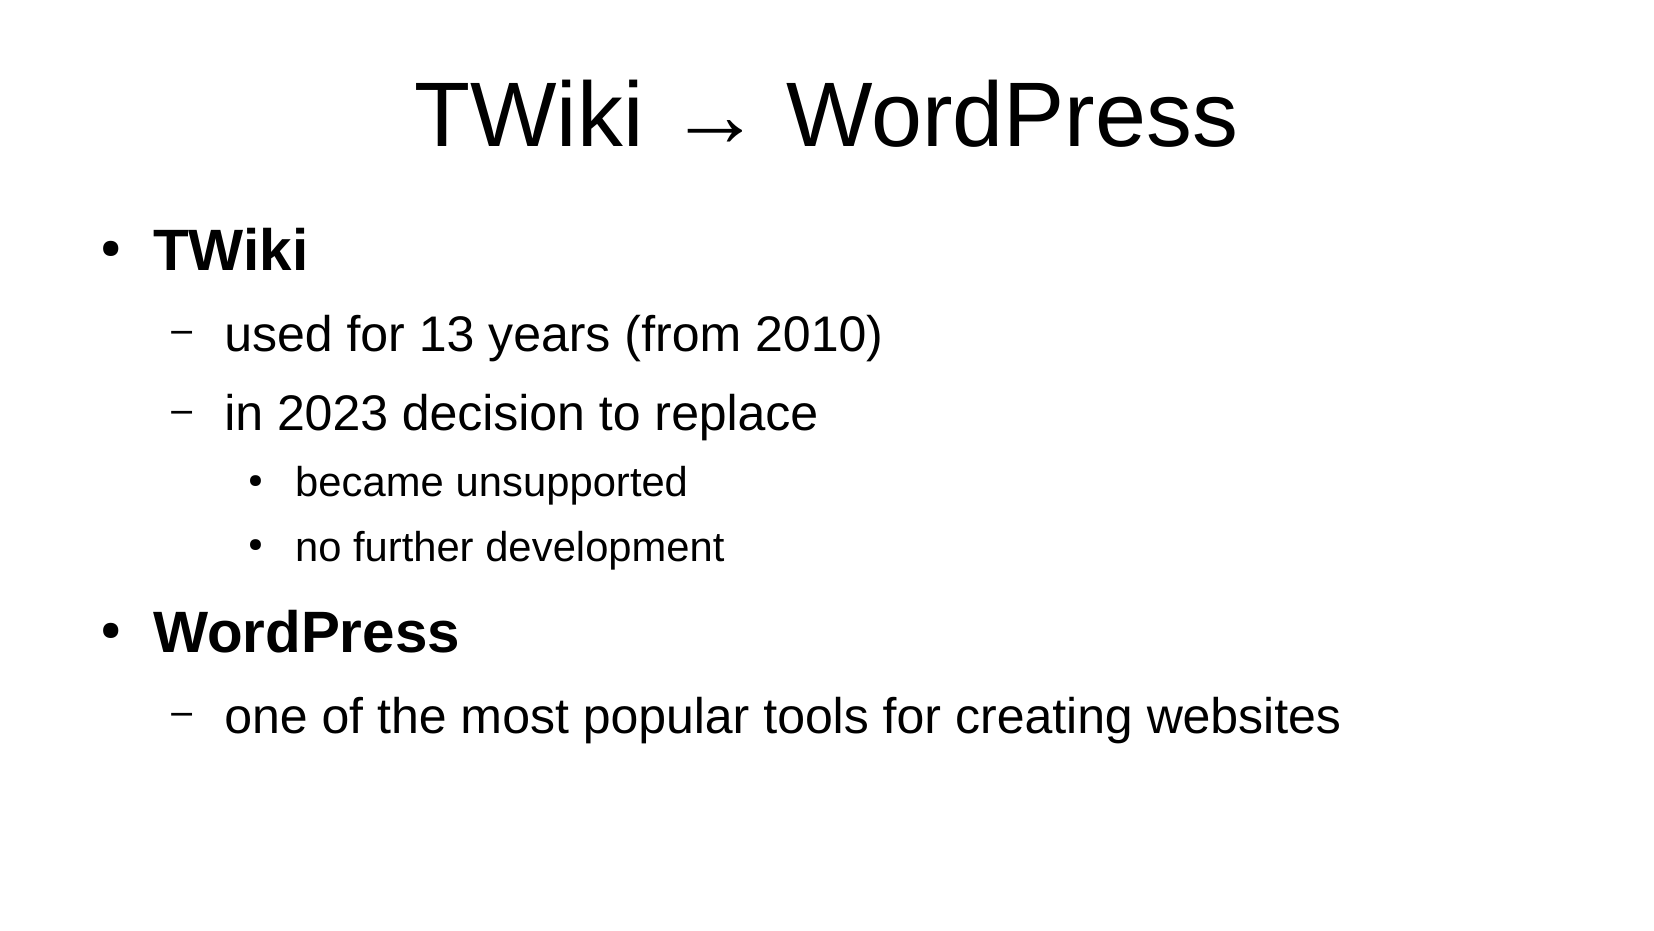

# TWiki → WordPress
TWiki
used for 13 years (from 2010)
in 2023 decision to replace
became unsupported
no further development
WordPress
one of the most popular tools for creating websites